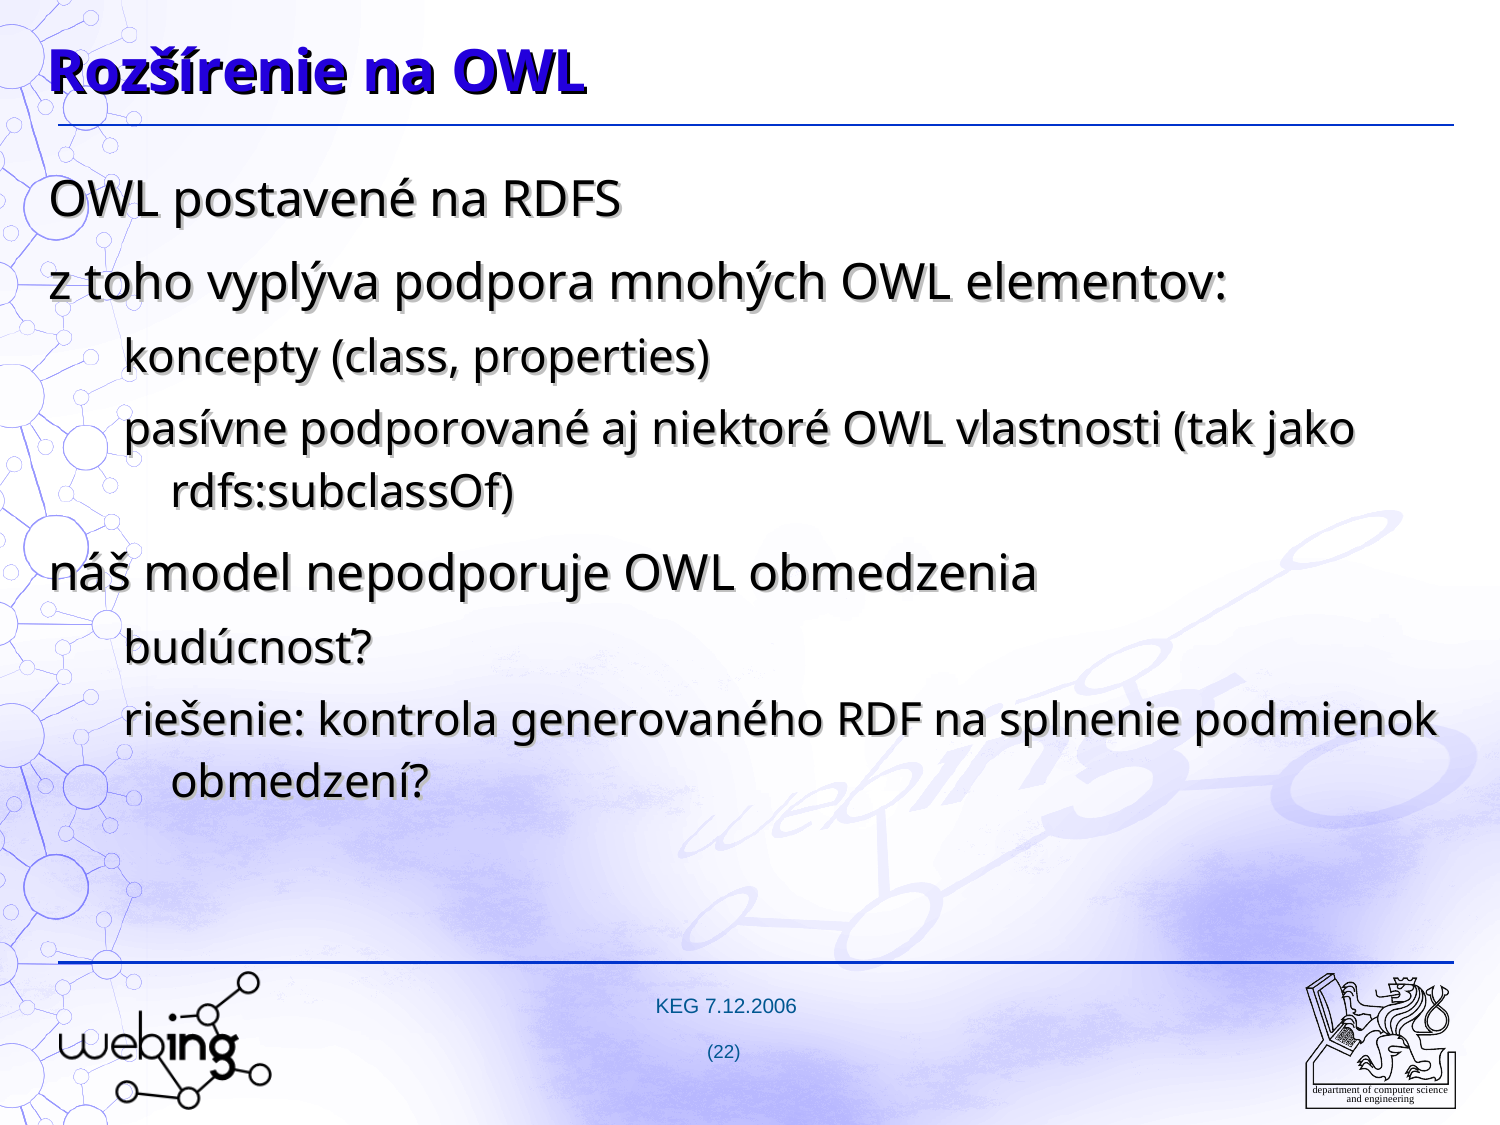

# Rozšírenie na OWL
OWL postavené na RDFS
z toho vyplýva podpora mnohých OWL elementov:
koncepty (class, properties)
pasívne podporované aj niektoré OWL vlastnosti (tak jako rdfs:subclassOf)
náš model nepodporuje OWL obmedzenia
budúcnosť?
riešenie: kontrola generovaného RDF na splnenie podmienok obmedzení?